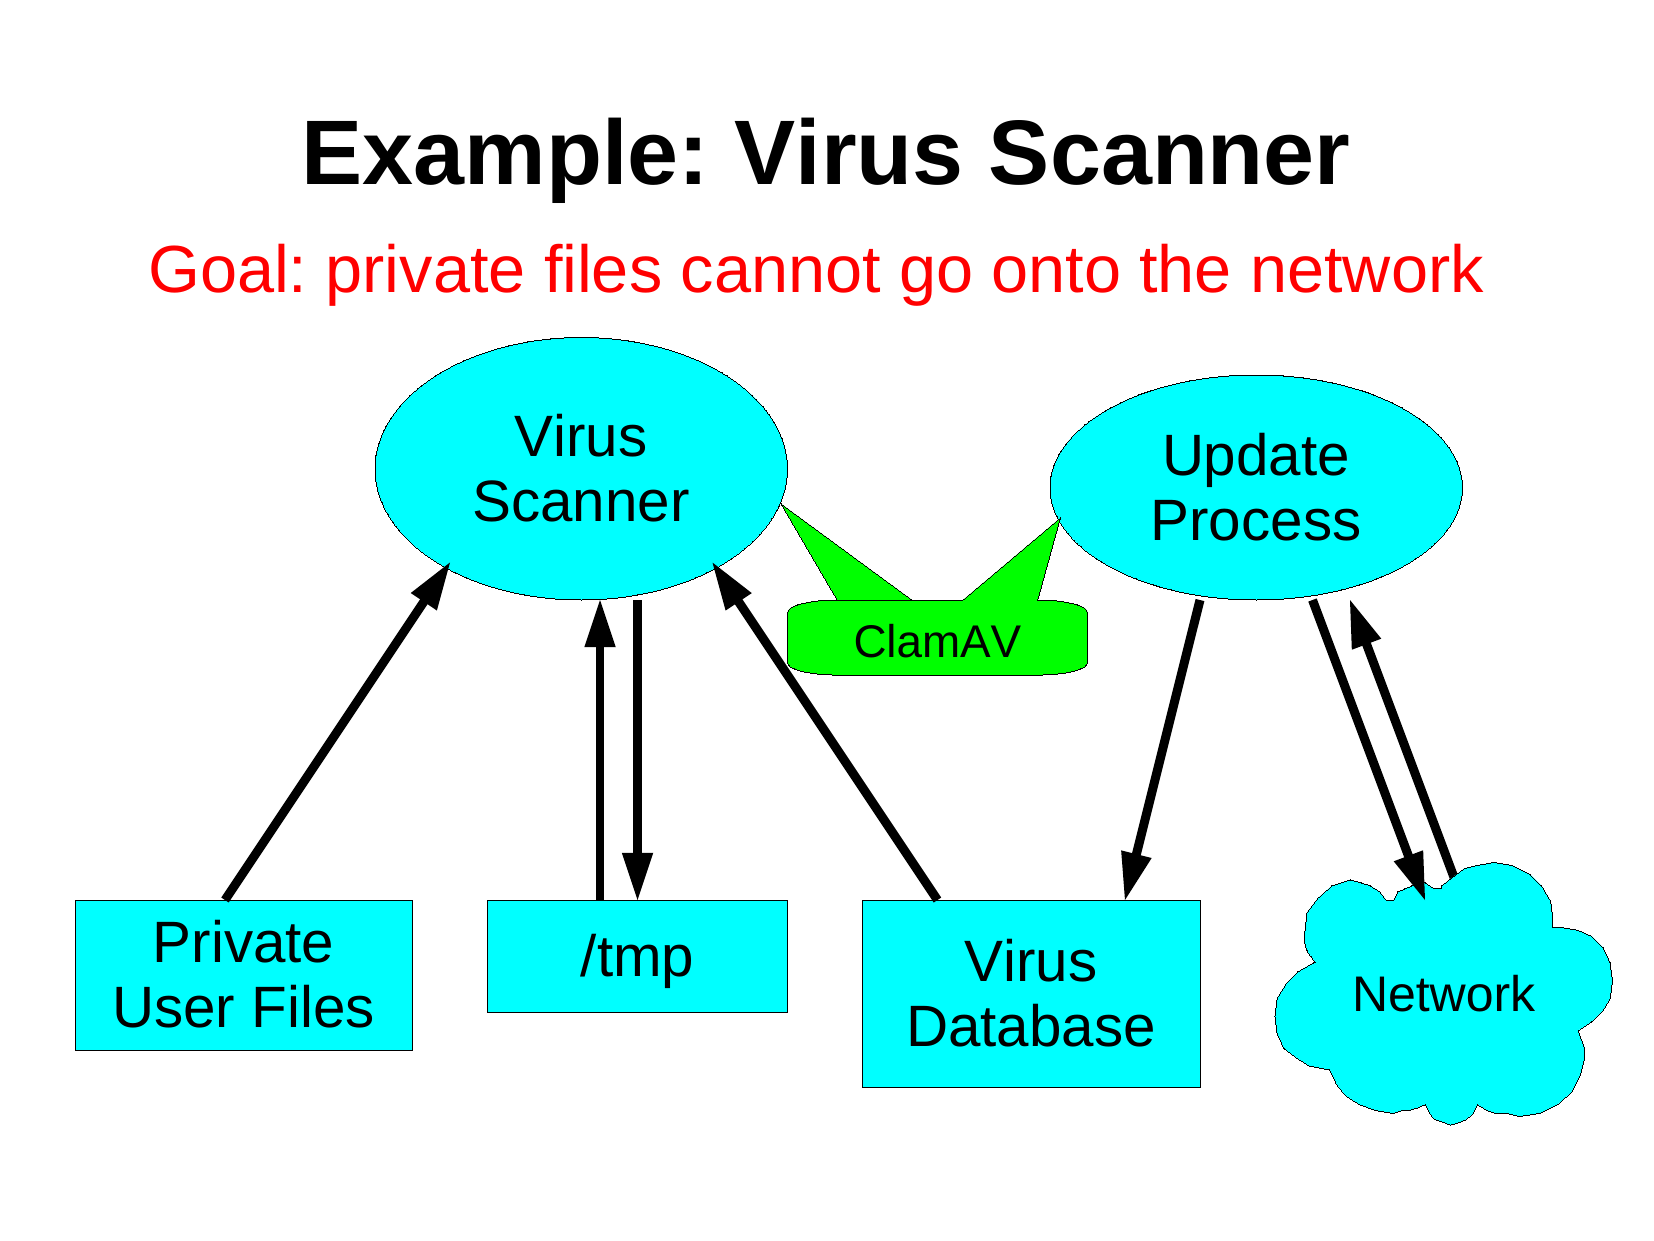

# Example: Virus Scanner
Goal: private files cannot go onto the network
Virus
Scanner
Update
Process
ClamAV
Network
Private
User Files
/tmp
Virus
Database